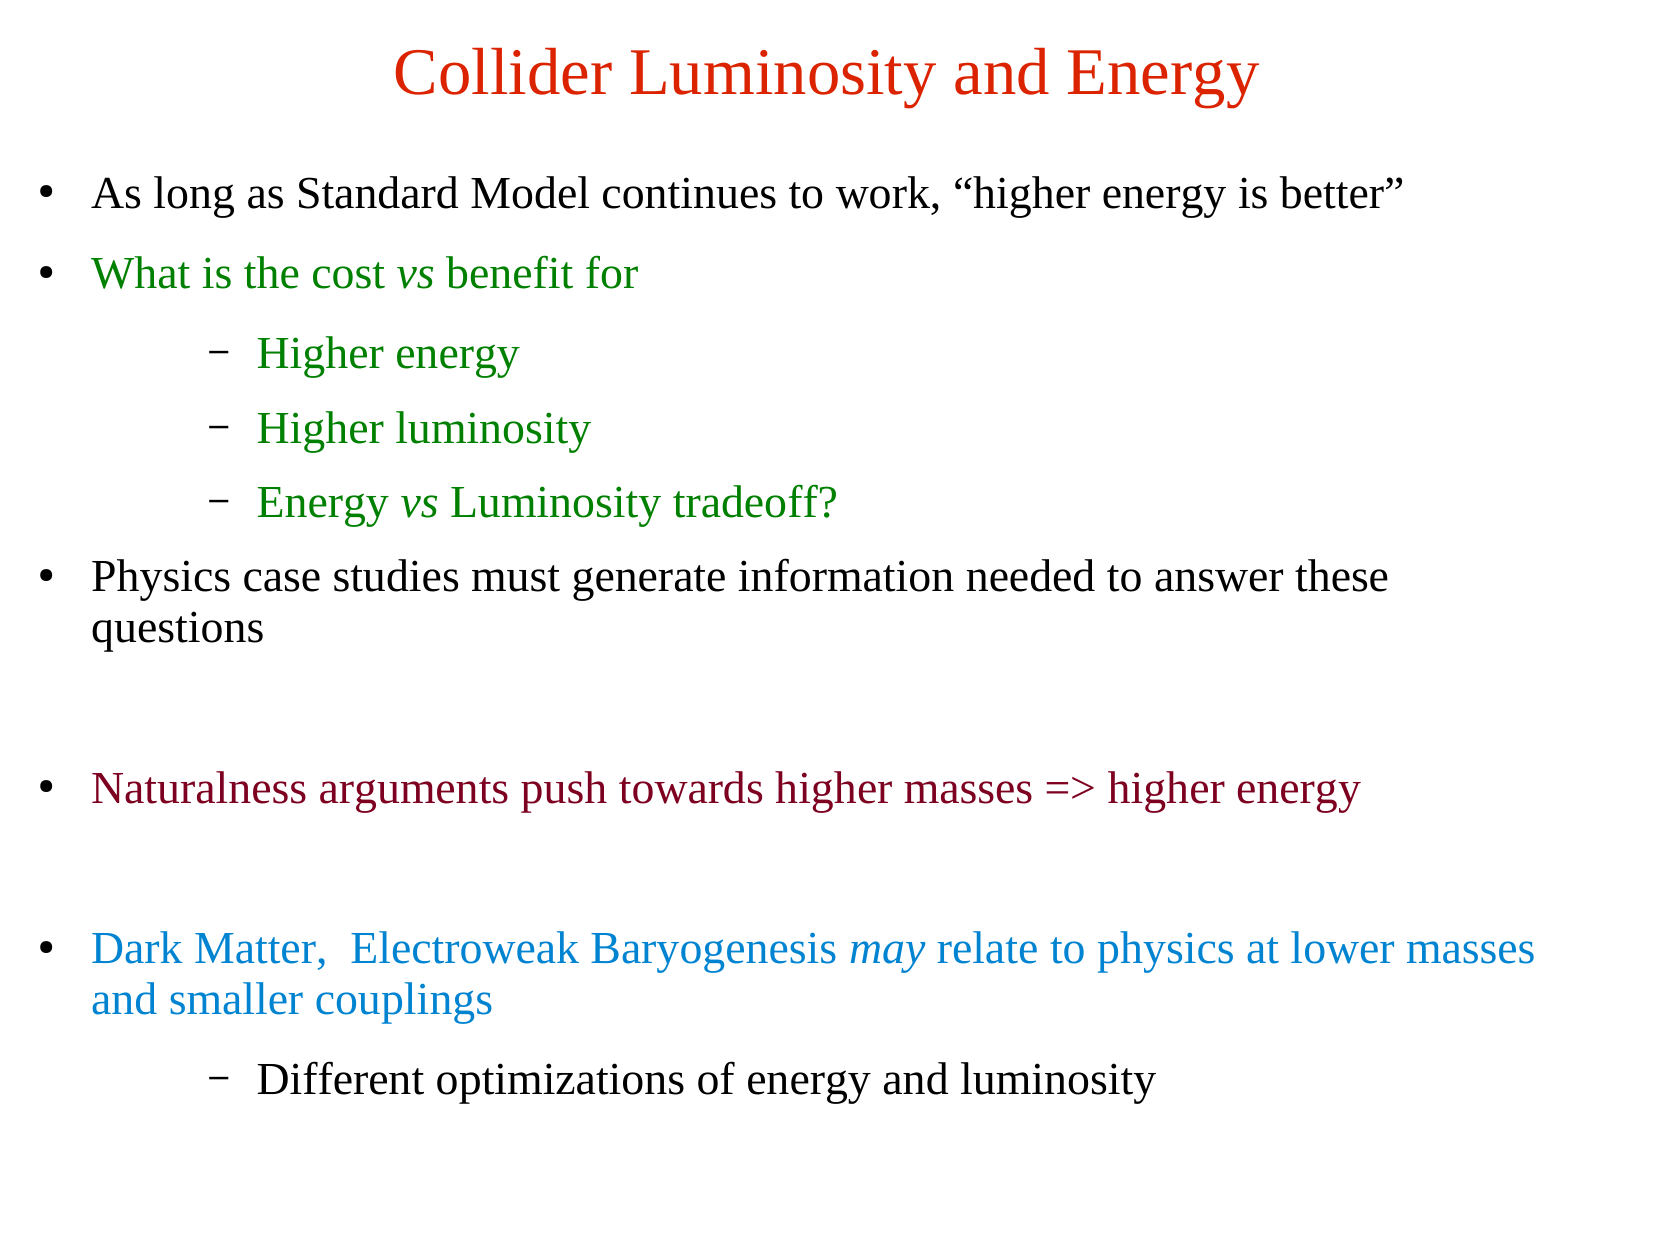

# Collider Luminosity and Energy
As long as Standard Model continues to work, “higher energy is better”
What is the cost vs benefit for
Higher energy
Higher luminosity
Energy vs Luminosity tradeoff?
Physics case studies must generate information needed to answer these questions
Naturalness arguments push towards higher masses => higher energy
Dark Matter, Electroweak Baryogenesis may relate to physics at lower masses and smaller couplings
Different optimizations of energy and luminosity